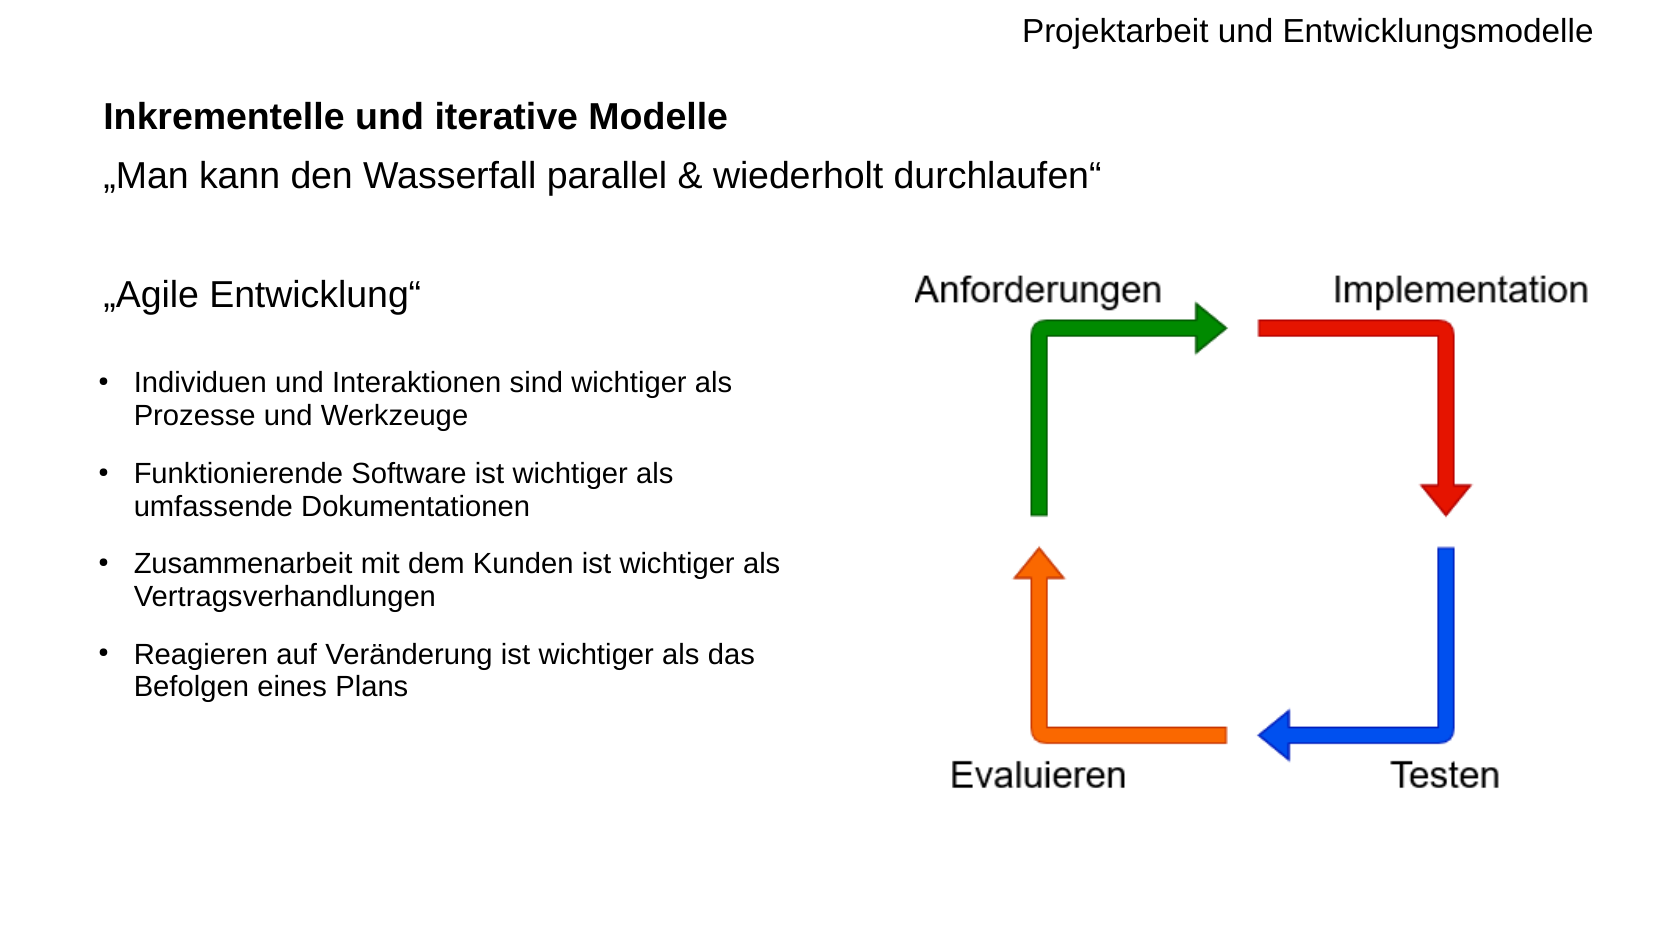

# Projektarbeit und Entwicklungsmodelle
Inkrementelle und iterative Modelle
„Man kann den Wasserfall parallel & wiederholt durchlaufen“
„Agile Entwicklung“
Individuen und Interaktionen sind wichtiger als Prozesse und Werkzeuge
Funktionierende Software ist wichtiger als umfassende Dokumentationen
Zusammenarbeit mit dem Kunden ist wichtiger als Vertragsverhandlungen
Reagieren auf Veränderung ist wichtiger als das Befolgen eines Plans